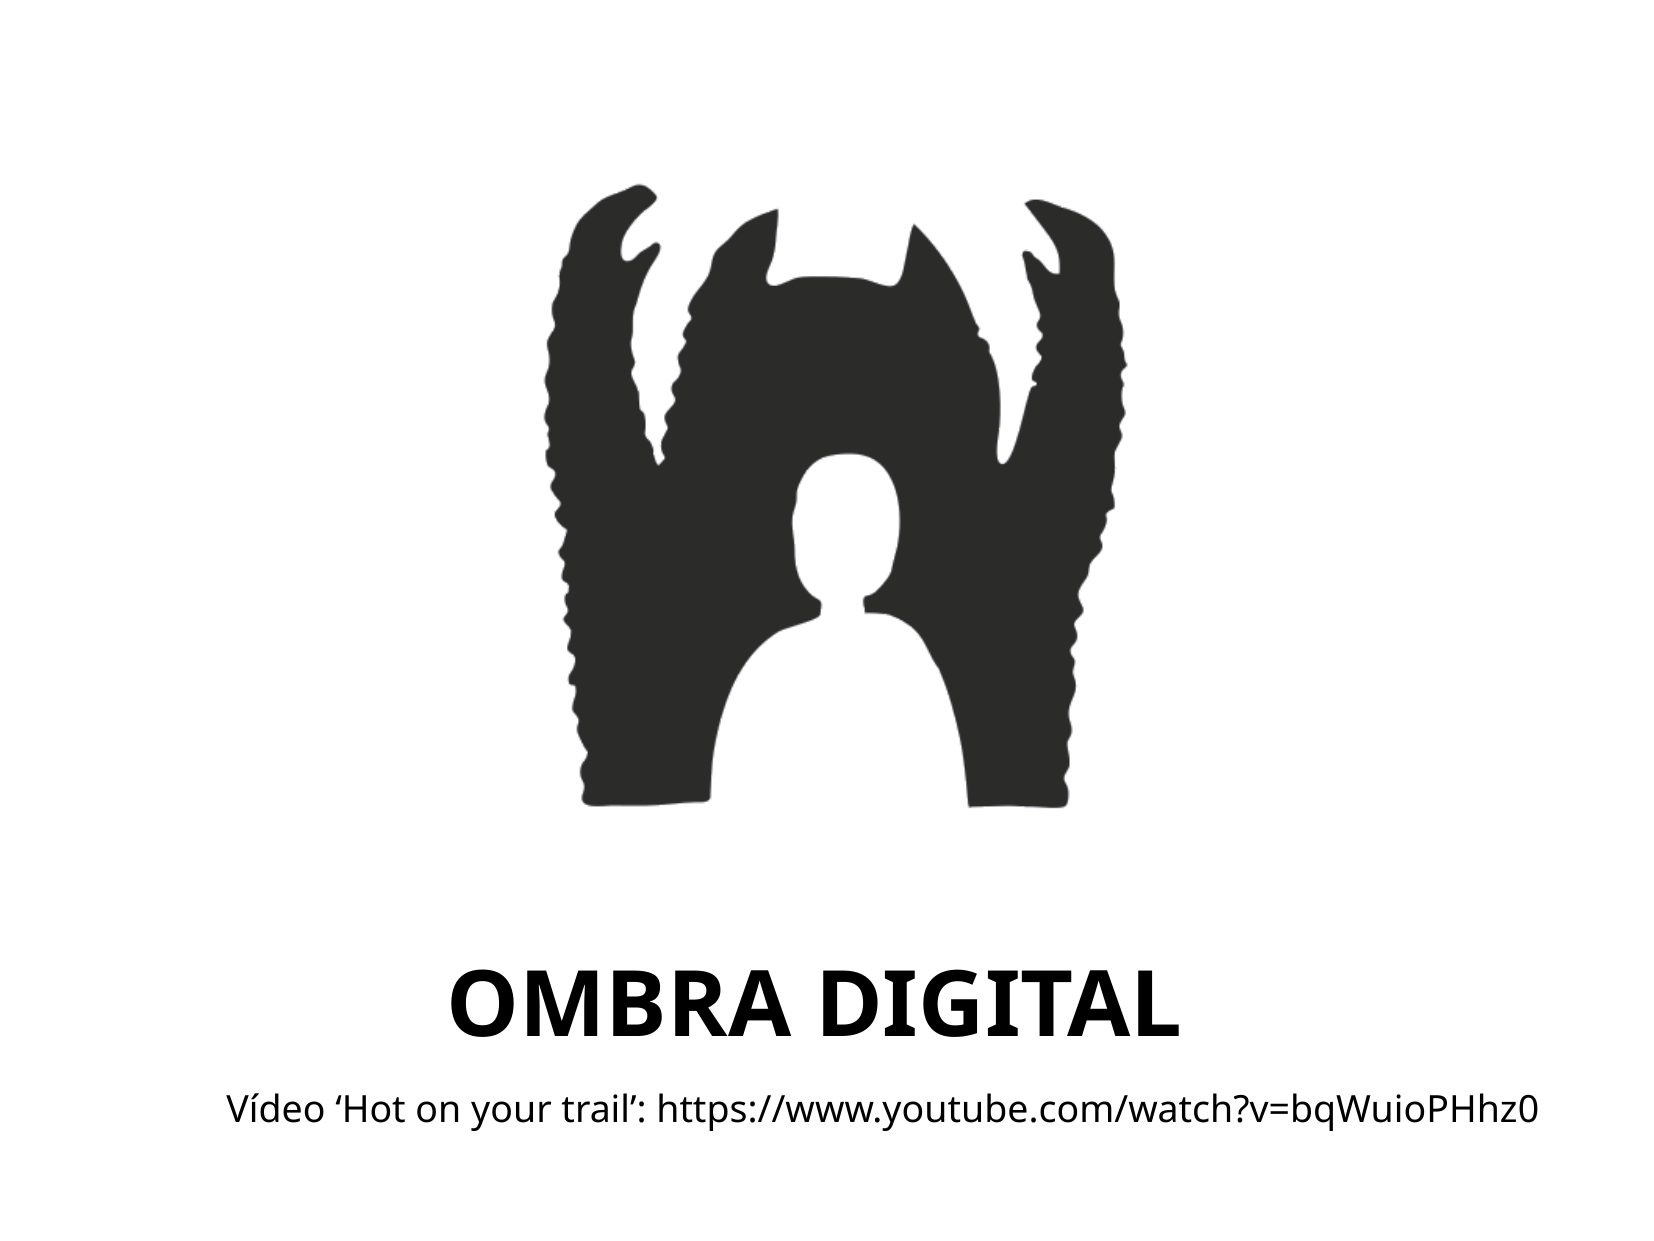

# OMBRA DIGITAL
Vídeo ‘Hot on your trail’: https://www.youtube.com/watch?v=bqWuioPHhz0